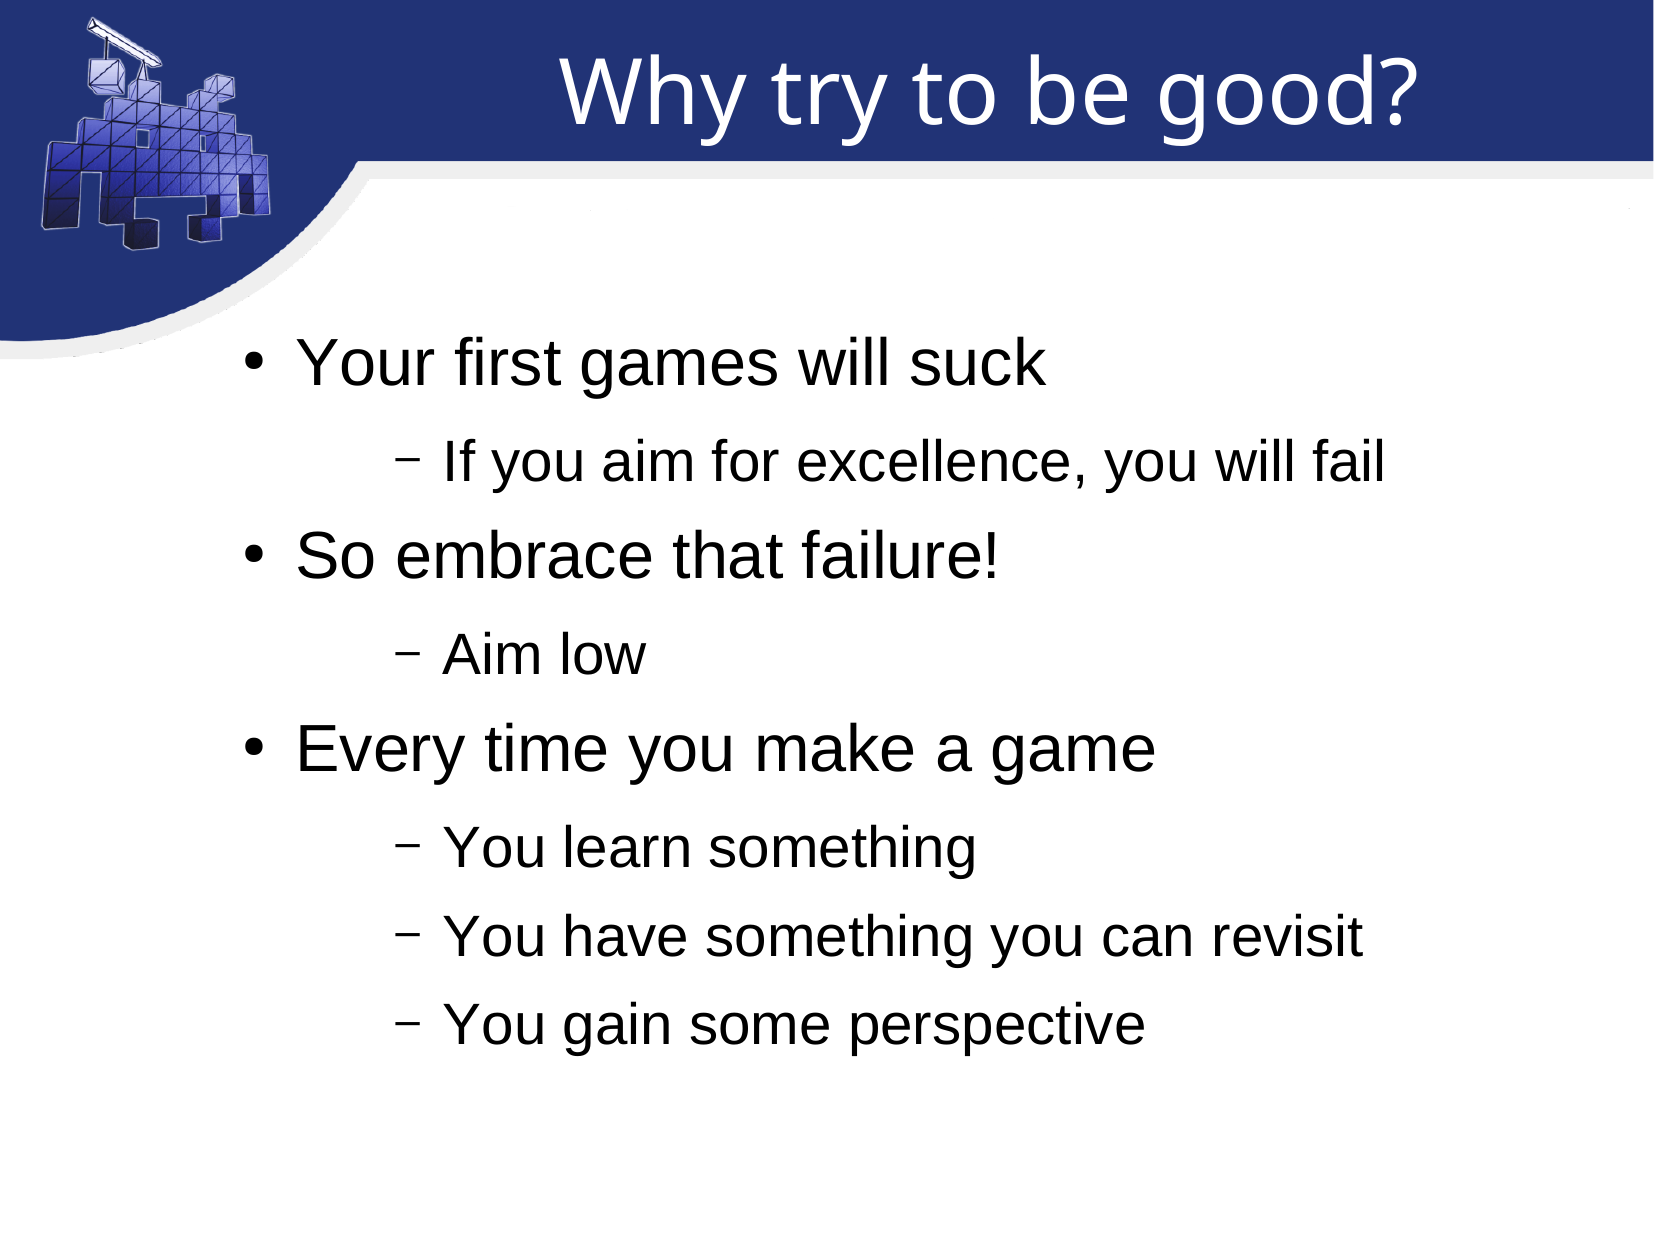

# Why try to be good?
Your first games will suck
If you aim for excellence, you will fail
So embrace that failure!
Aim low
Every time you make a game
You learn something
You have something you can revisit
You gain some perspective